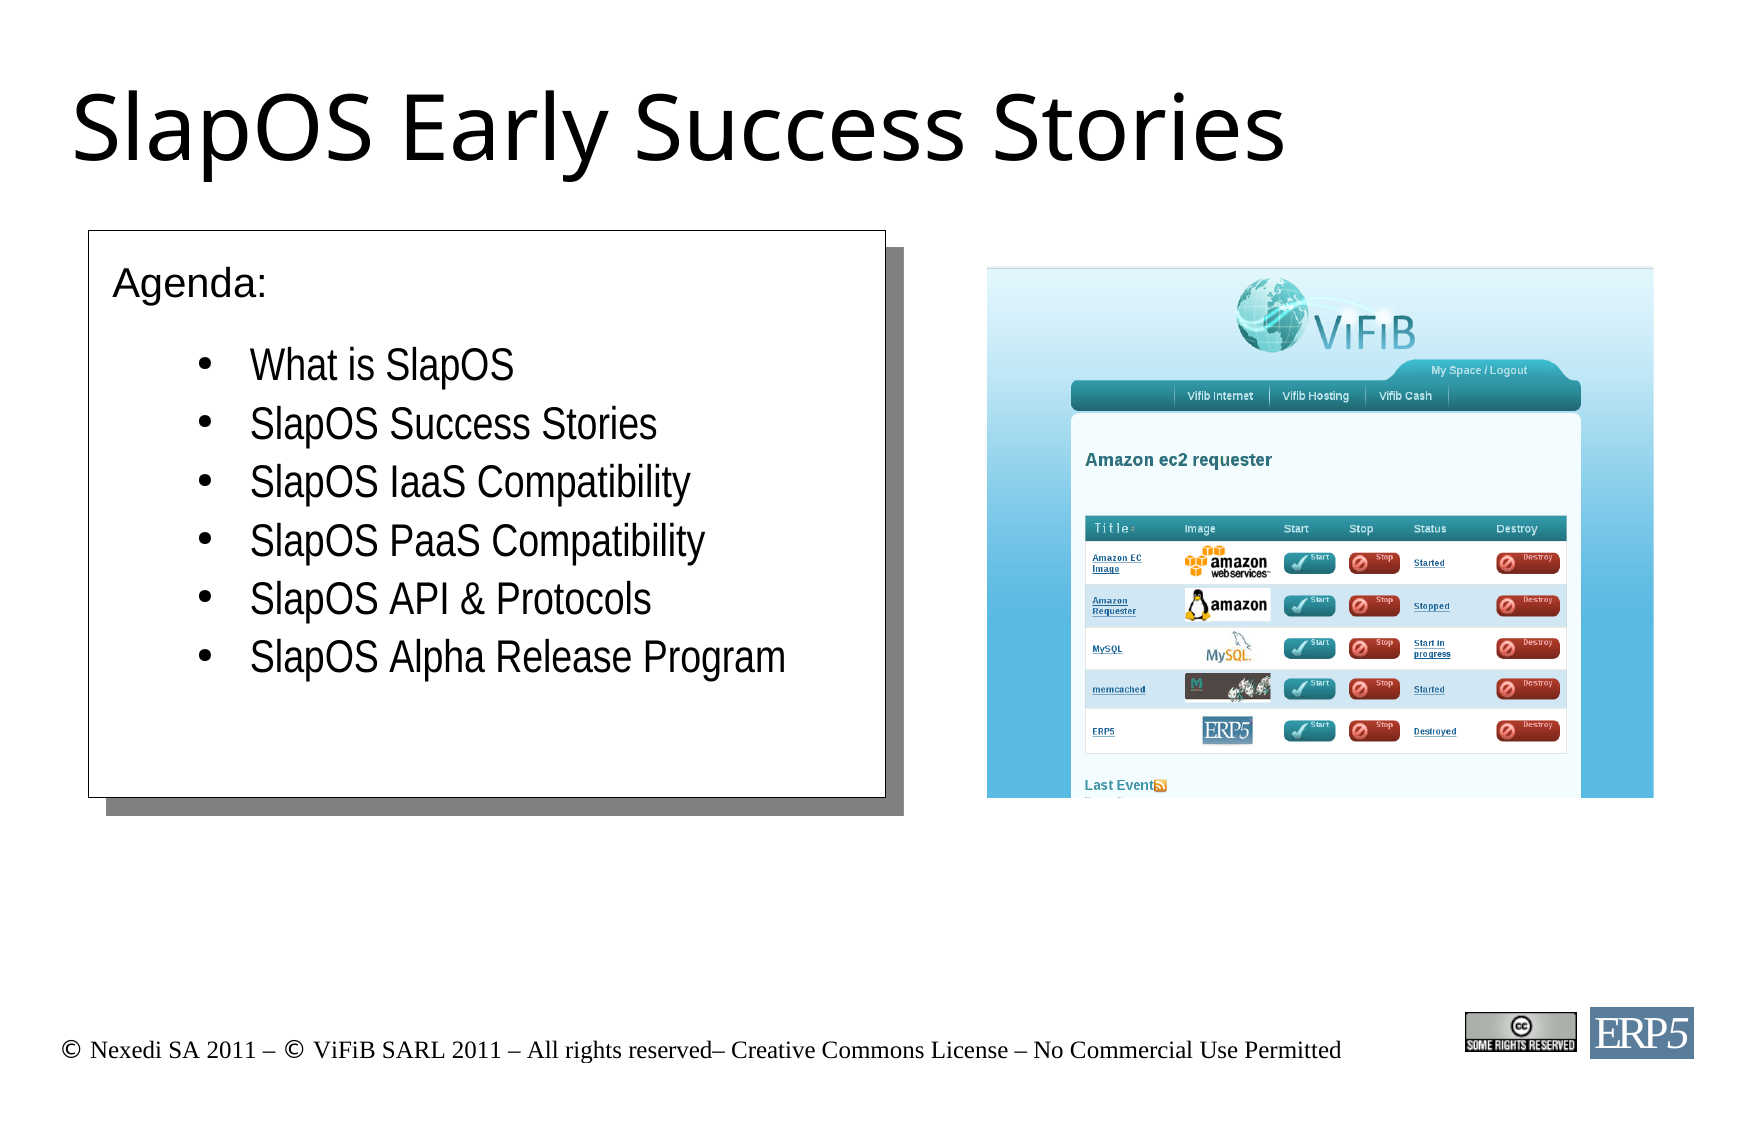

# SlapOS Early Success Stories
Agenda:
What is SlapOS
SlapOS Success Stories
SlapOS IaaS Compatibility
SlapOS PaaS Compatibility
SlapOS API & Protocols
SlapOS Alpha Release Program